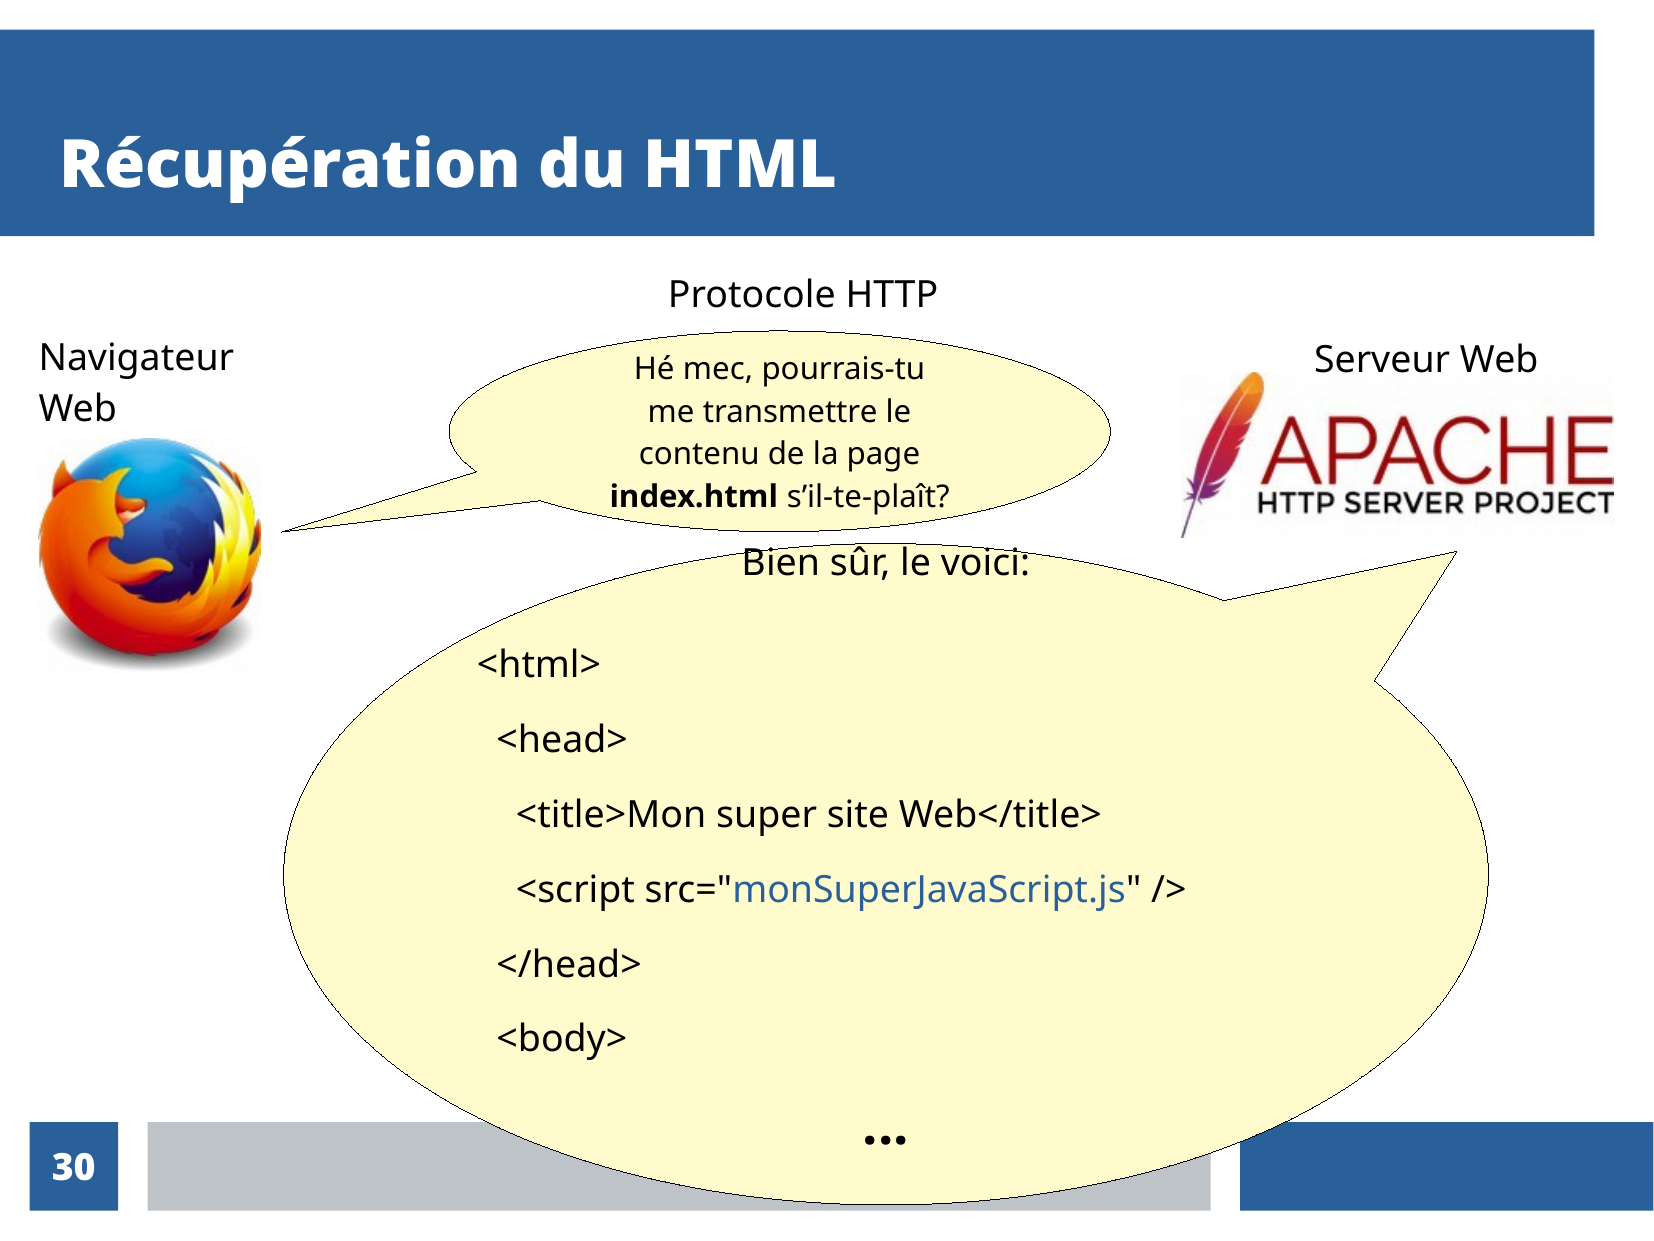

# Récupération du HTML
Protocole HTTP
Navigateur Web
Serveur Web
Hé mec, pourrais-tu
me transmettre le
contenu de la page
index.html s’il-te-plaît?
Bien sûr, le voici:
<html>
 <head>
 <title>Mon super site Web</title>
 <script src="monSuperJavaScript.js" />
 </head>
 <body>
...
30